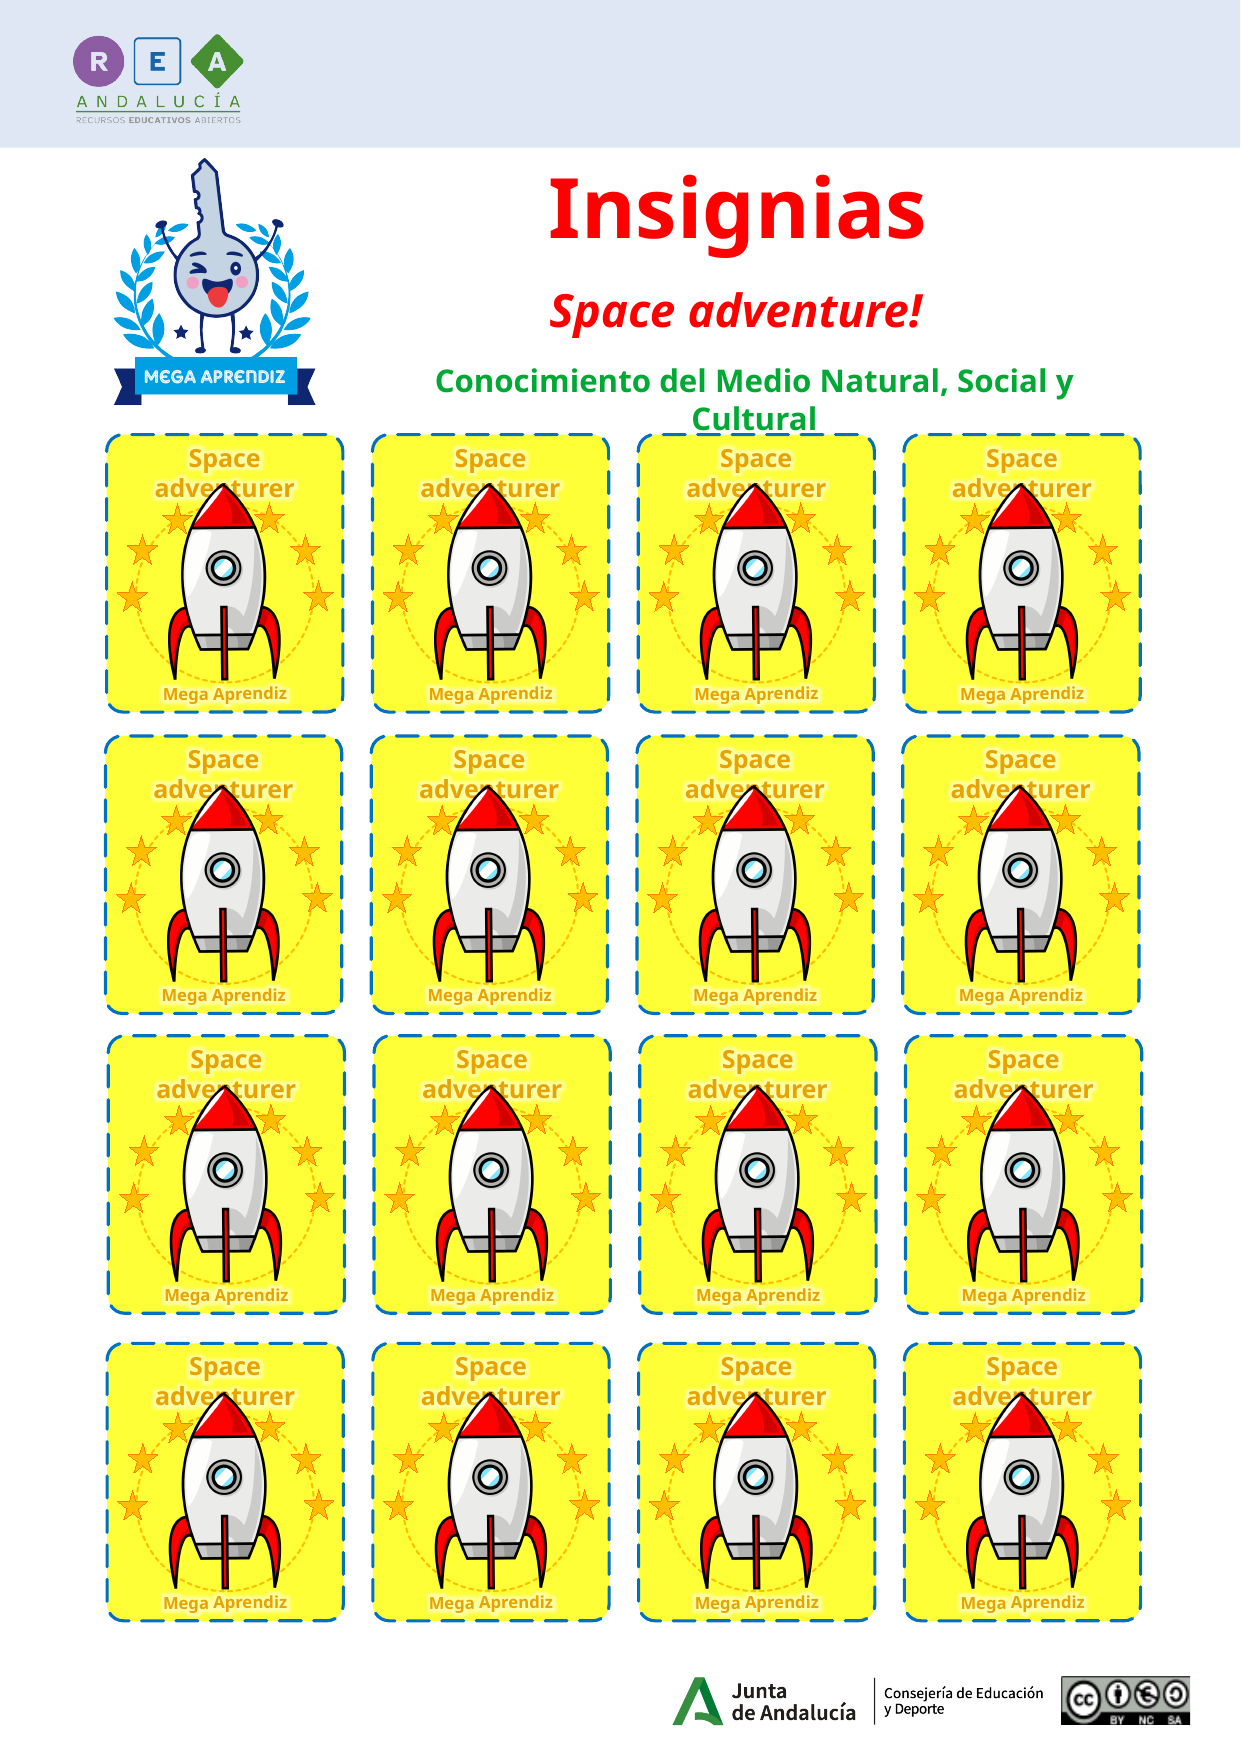

Insignias
Space adventure!
Conocimiento del Medio Natural, Social y Cultural
Space adventurer
Space adventurer
Space adventurer
Space adventurer
Mega Aprendiz
Mega Aprendiz
Mega Aprendiz
Mega Aprendiz
Space adventurer
Space adventurer
Space adventurer
Space adventurer
Mega Aprendiz
Mega Aprendiz
Mega Aprendiz
Mega Aprendiz
Space adventurer
Space adventurer
Space adventurer
Space adventurer
Mega Aprendiz
Mega Aprendiz
Mega Aprendiz
Mega Aprendiz
Space adventurer
Space adventurer
Space adventurer
Space adventurer
Mega Aprendiz
Mega Aprendiz
Mega Aprendiz
Mega Aprendiz